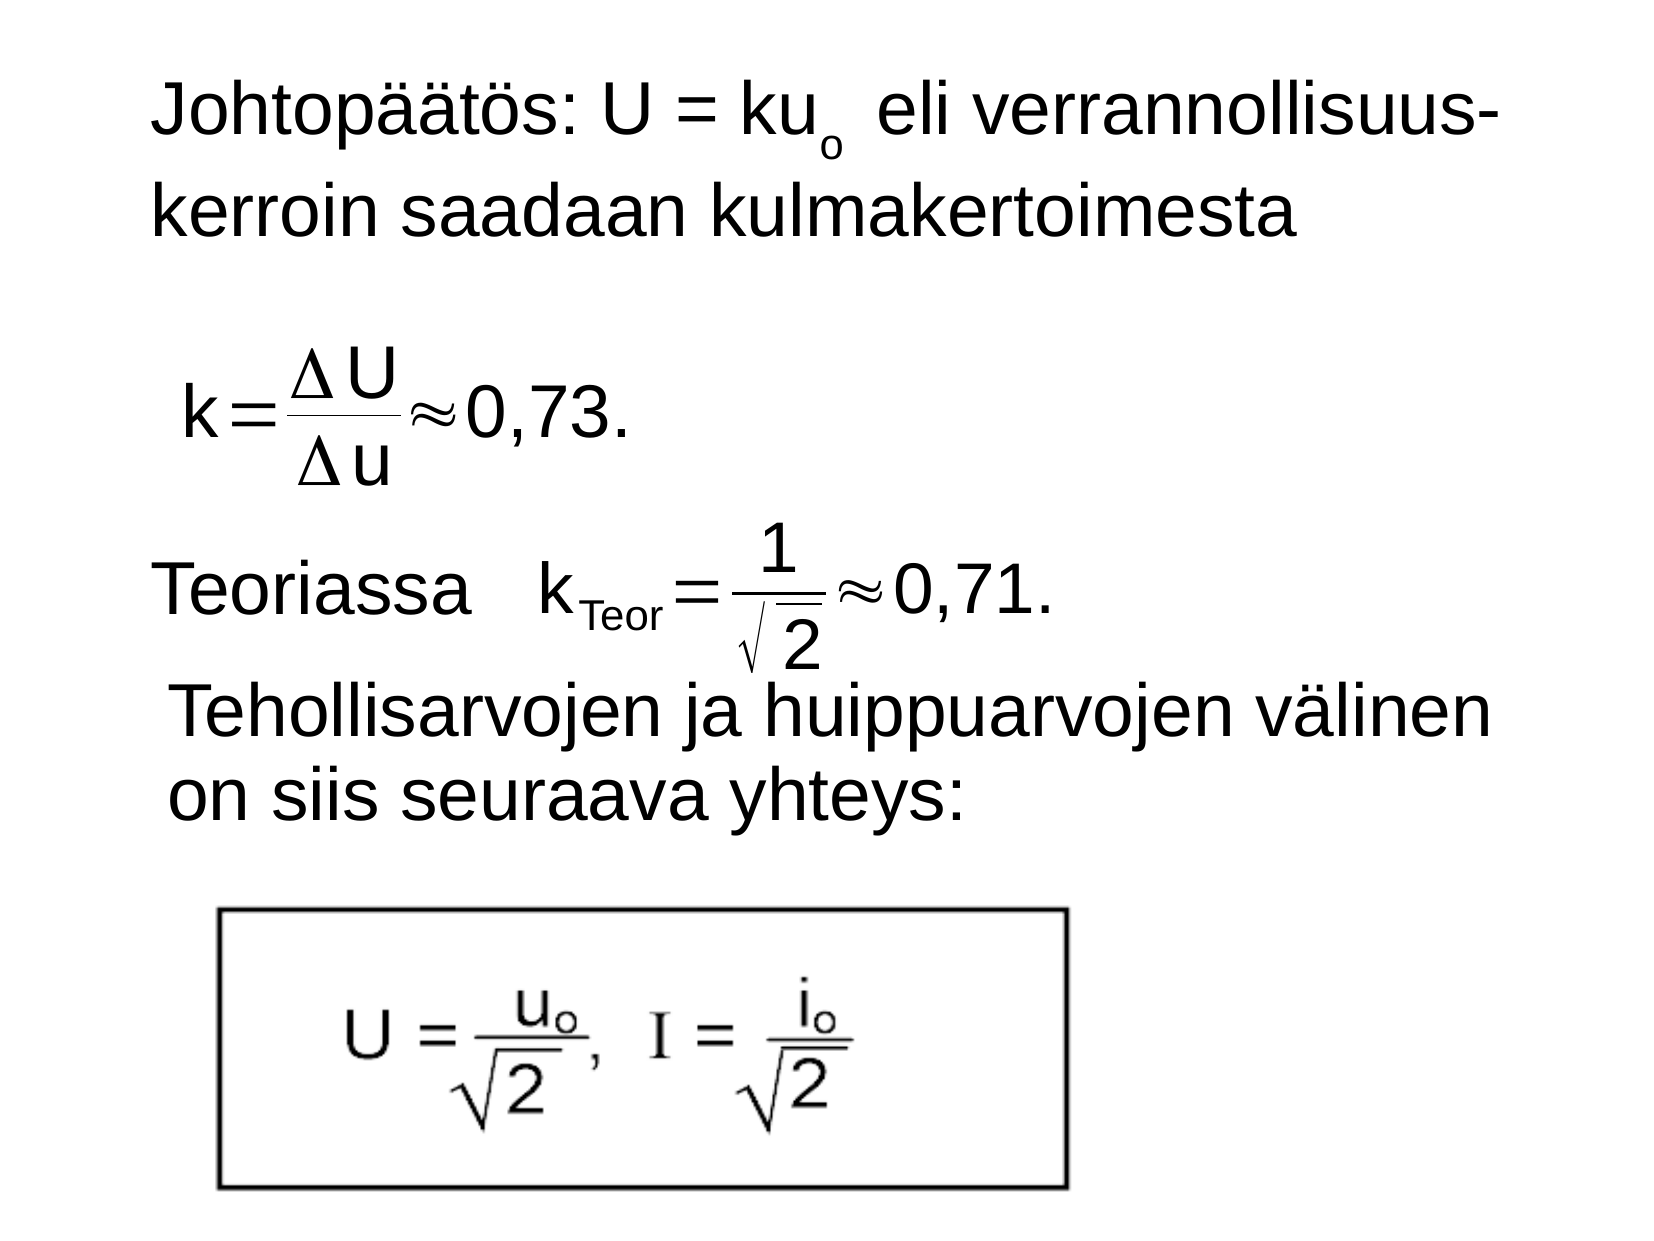

Johtopäätös: U = kuo eli verrannollisuus-kerroin saadaan kulmakertoimesta
Teoriassa
Tehollisarvojen ja huippuarvojen välinen on siis seuraava yhteys: